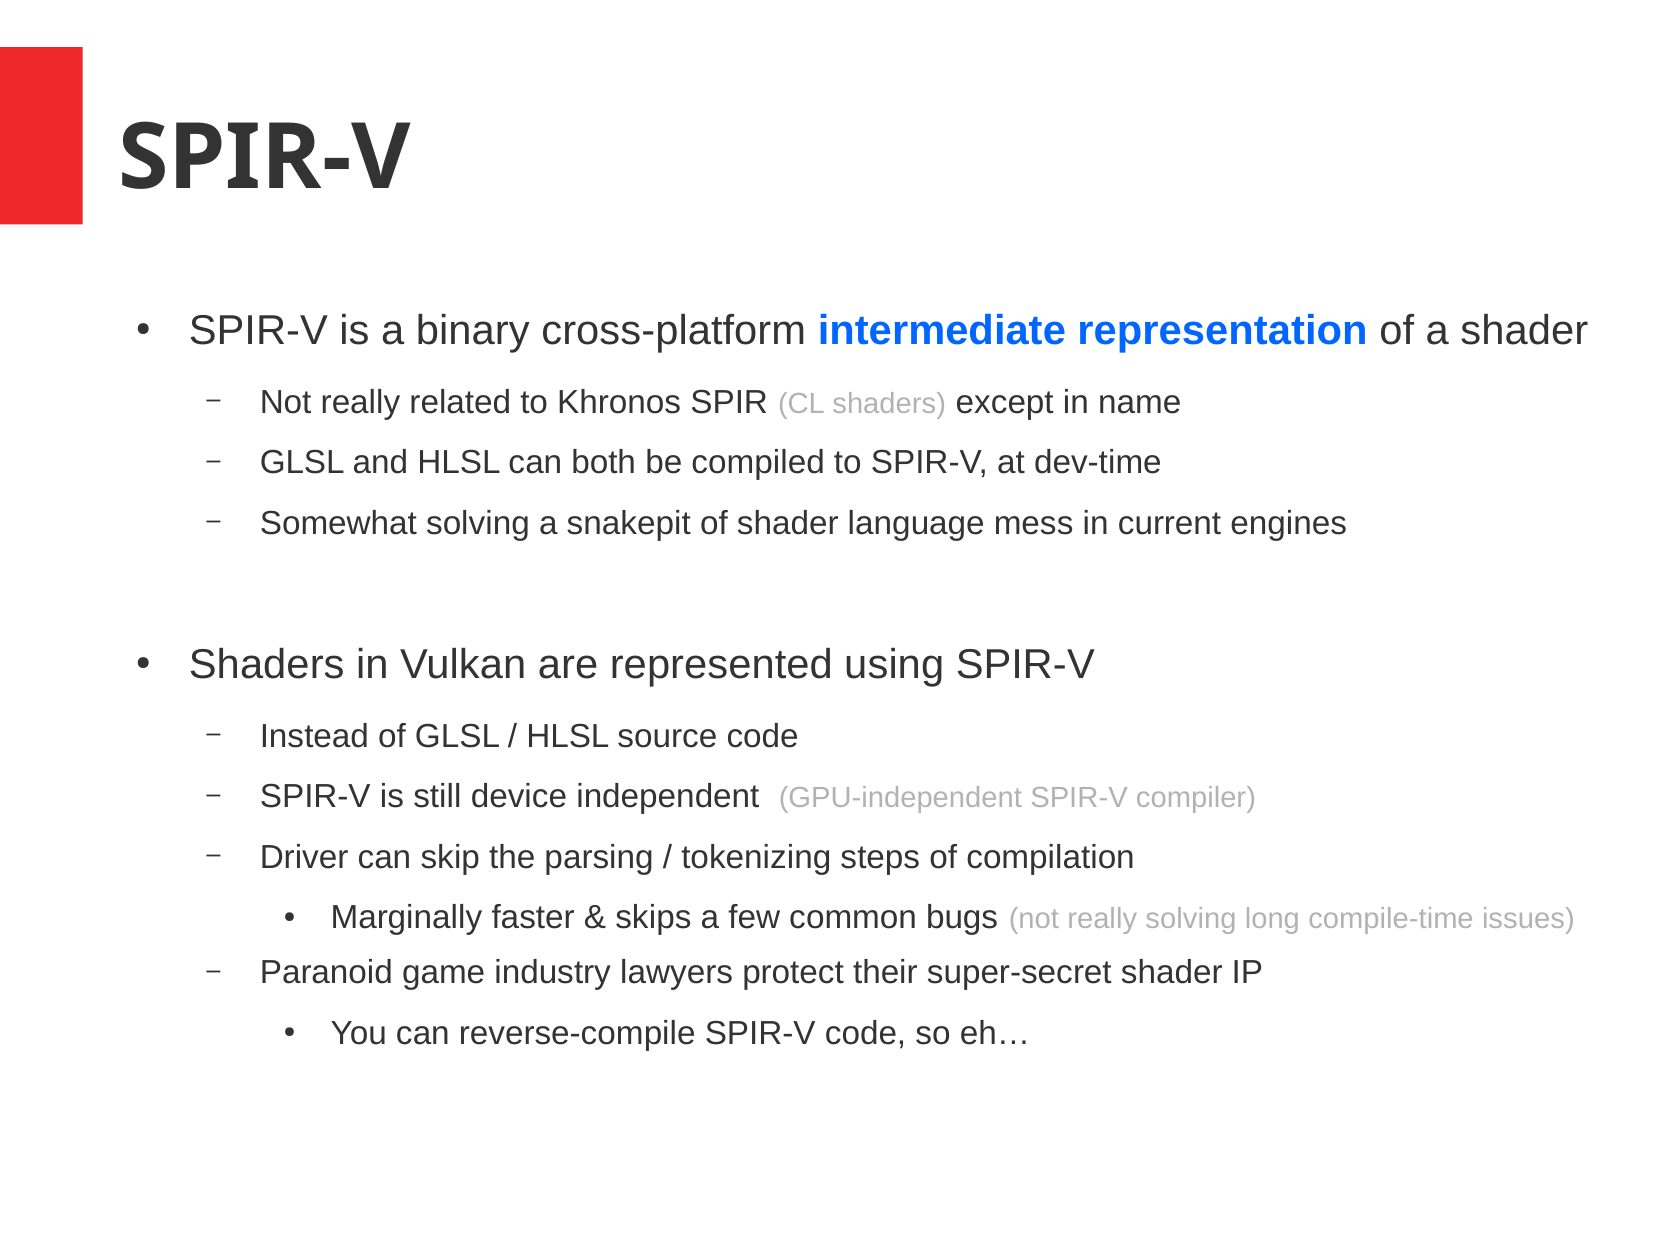

# SPIR-V
SPIR-V is a binary cross-platform intermediate representation of a shader
Not really related to Khronos SPIR (CL shaders) except in name
GLSL and HLSL can both be compiled to SPIR-V, at dev-time
Somewhat solving a snakepit of shader language mess in current engines
Shaders in Vulkan are represented using SPIR-V
Instead of GLSL / HLSL source code
SPIR-V is still device independent (GPU-independent SPIR-V compiler)
Driver can skip the parsing / tokenizing steps of compilation
Marginally faster & skips a few common bugs (not really solving long compile-time issues)
Paranoid game industry lawyers protect their super-secret shader IP
You can reverse-compile SPIR-V code, so eh…